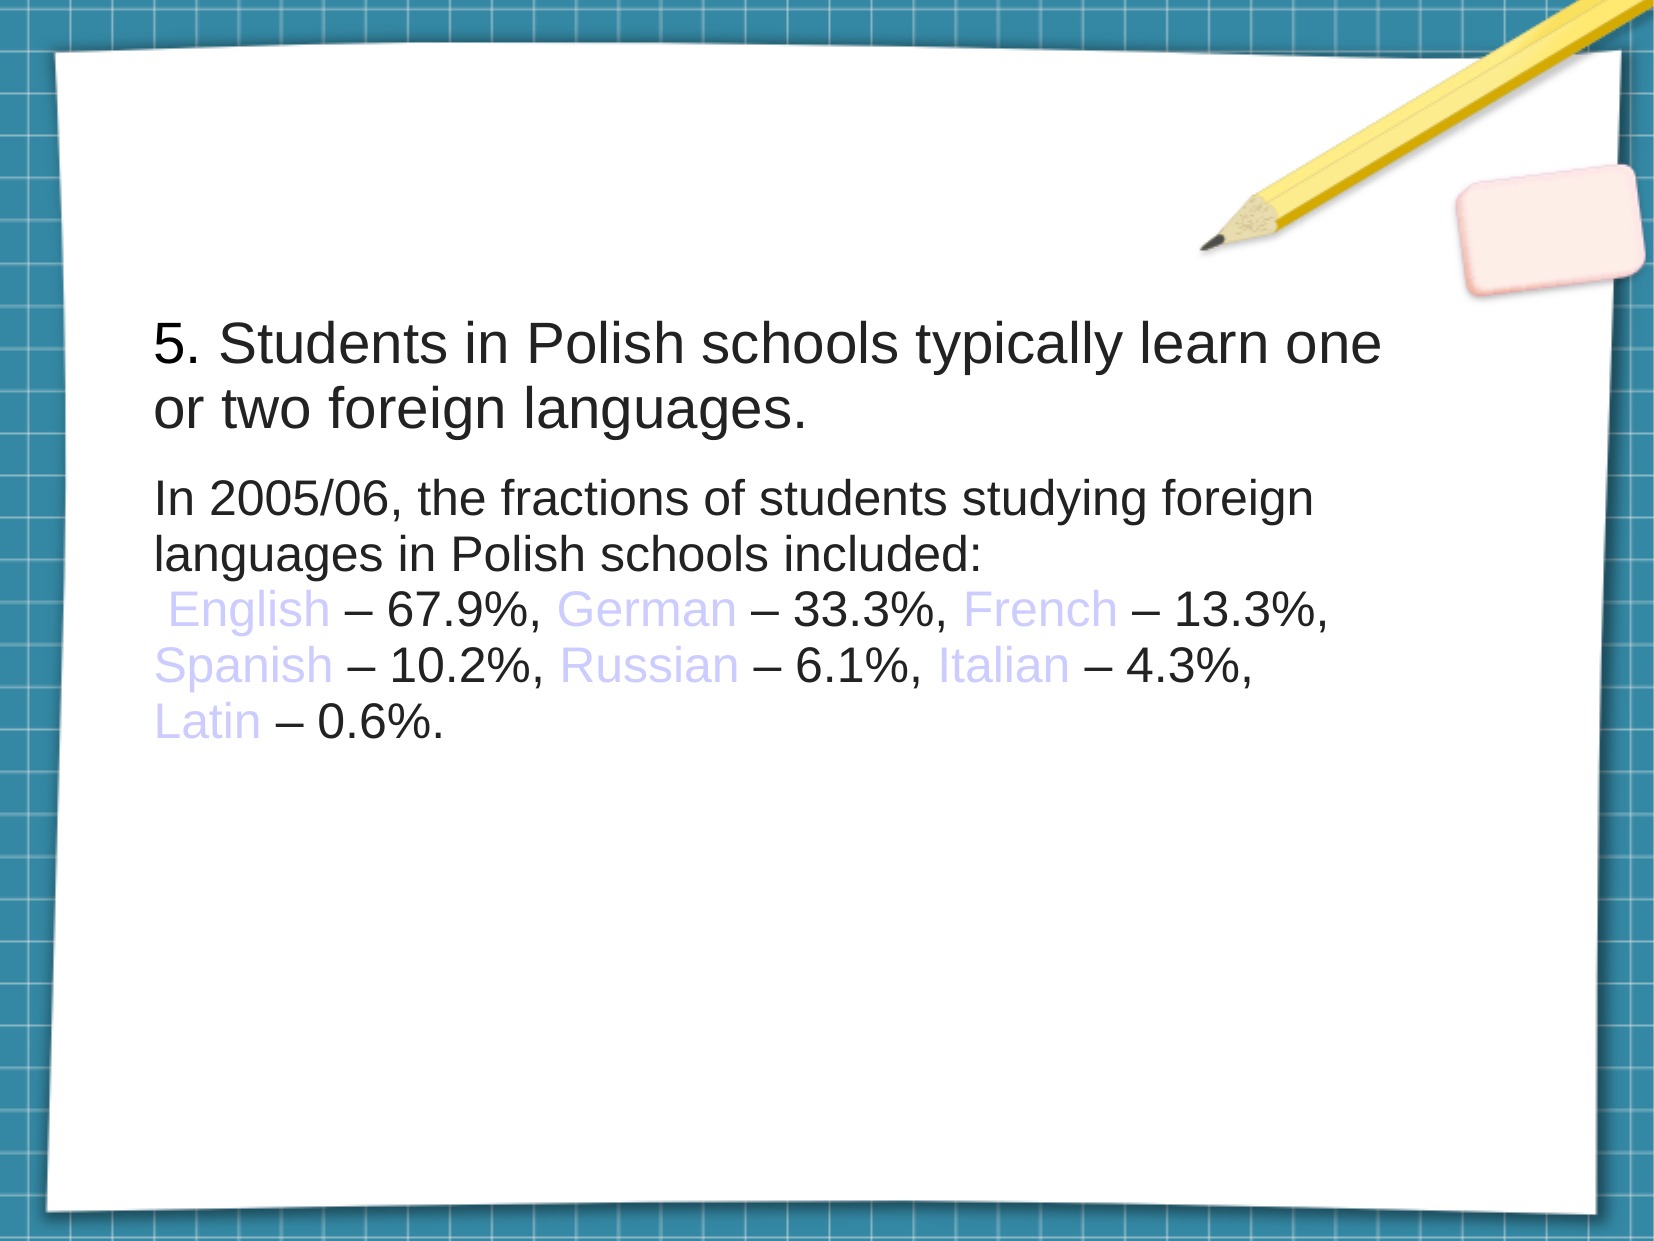

# 5. Students in Polish schools typically learn one or two foreign languages.
In 2005/06, the fractions of students studying foreign languages in Polish schools included: English – 67.9%, German – 33.3%, French – 13.3%,  Spanish – 10.2%, Russian – 6.1%, Italian – 4.3%,  Latin – 0.6%.